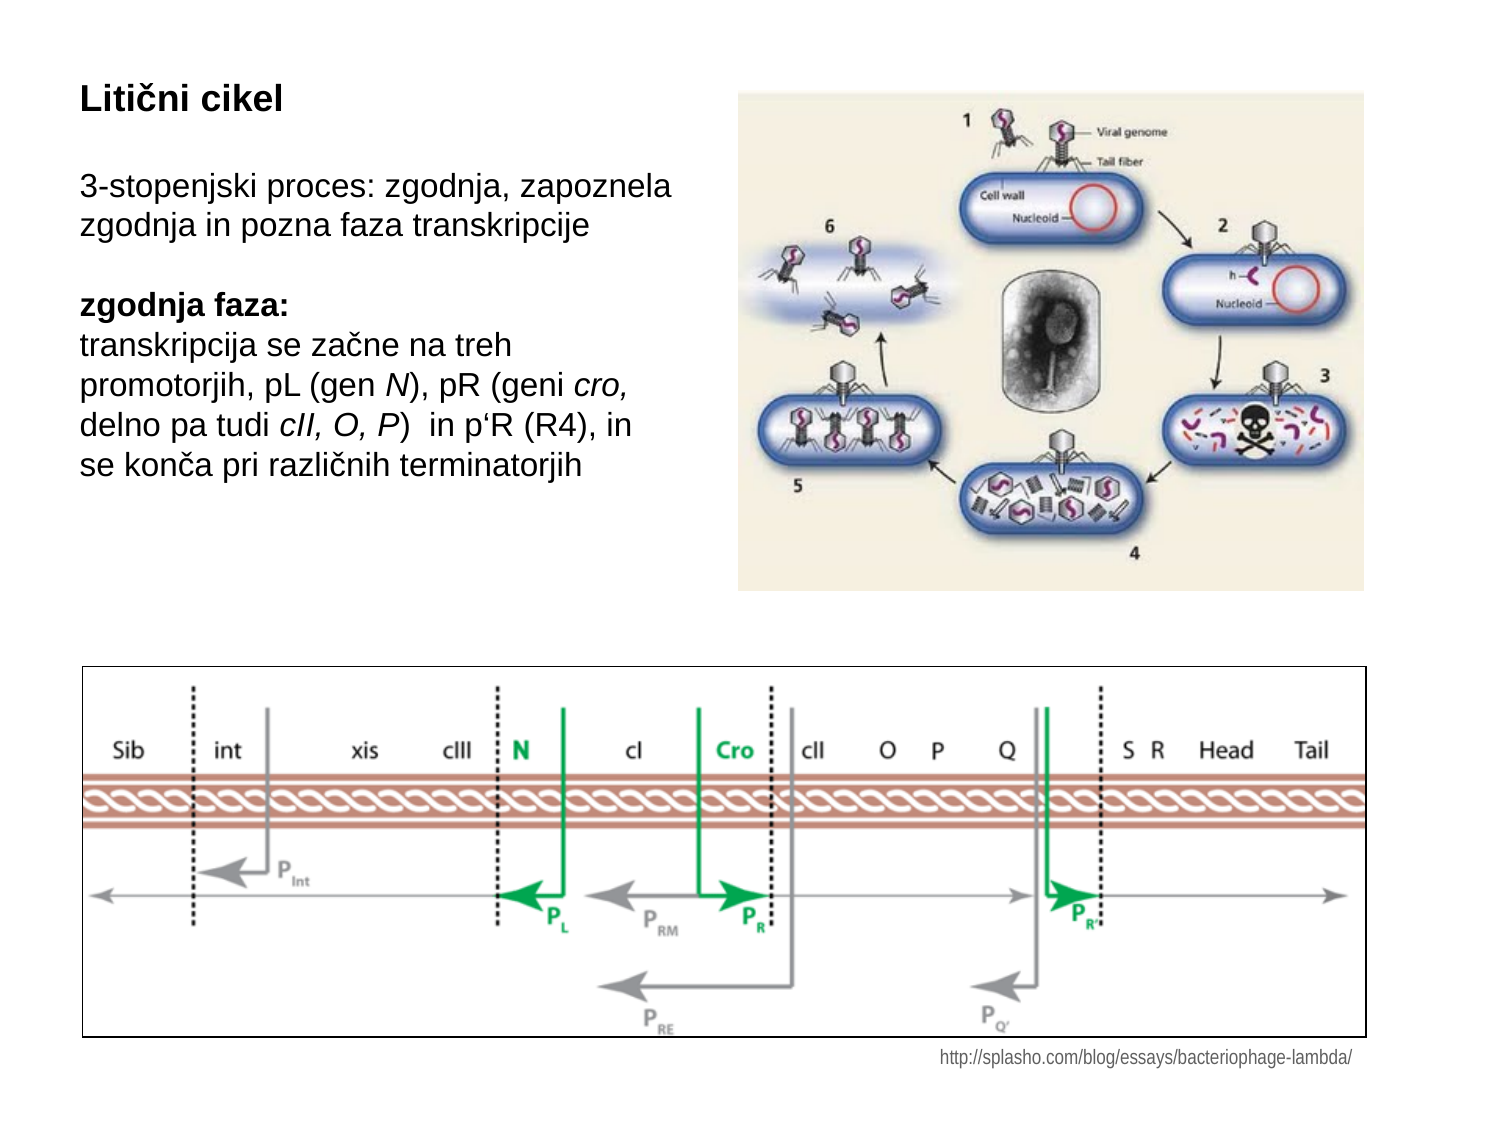

Litični cikel
3-stopenjski proces: zgodnja, zapoznela zgodnja in pozna faza transkripcije
zgodnja faza:
transkripcija se začne na treh promotorjih, pL (gen N), pR (geni cro, delno pa tudi cII, O, P) in p‘R (R4), in se konča pri različnih terminatorjih
http://splasho.com/blog/essays/bacteriophage-lambda/